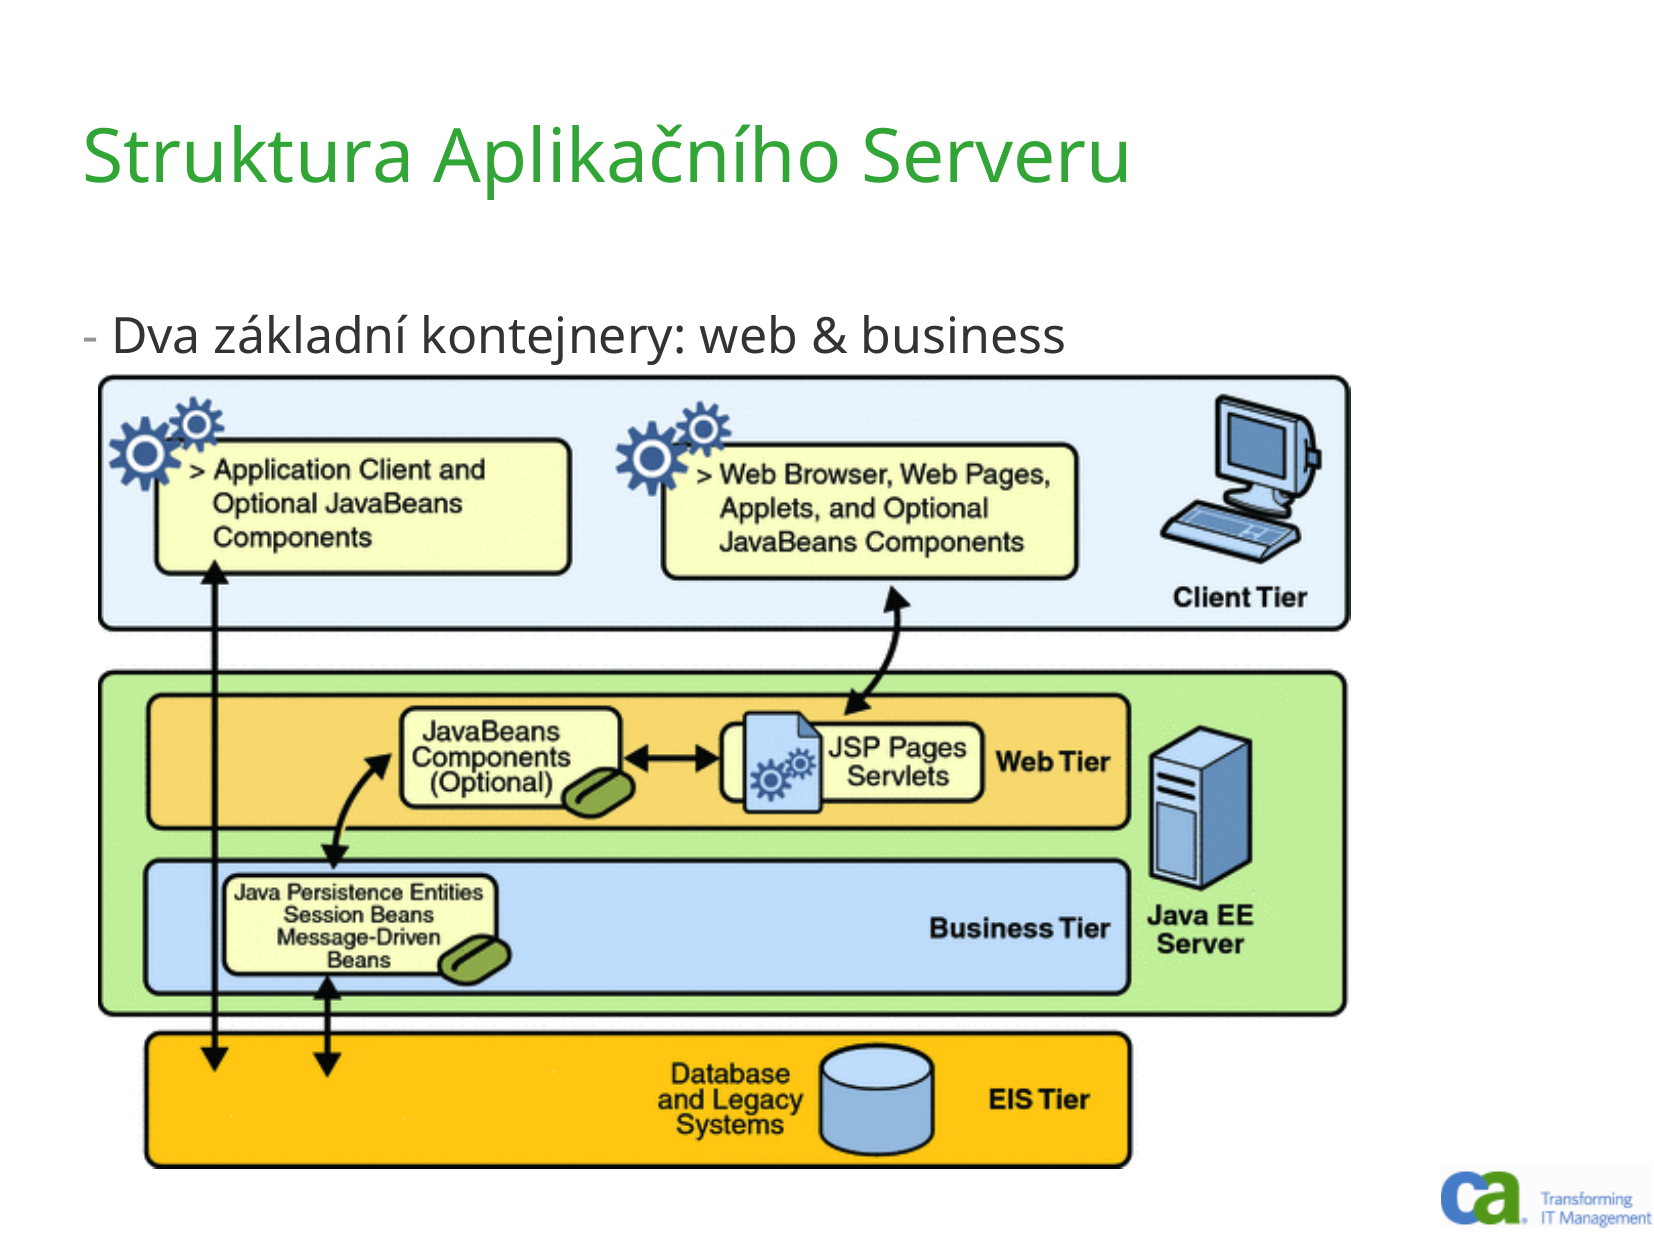

# Struktura Aplikačního Serveru
Dva základní kontejnery: web & business